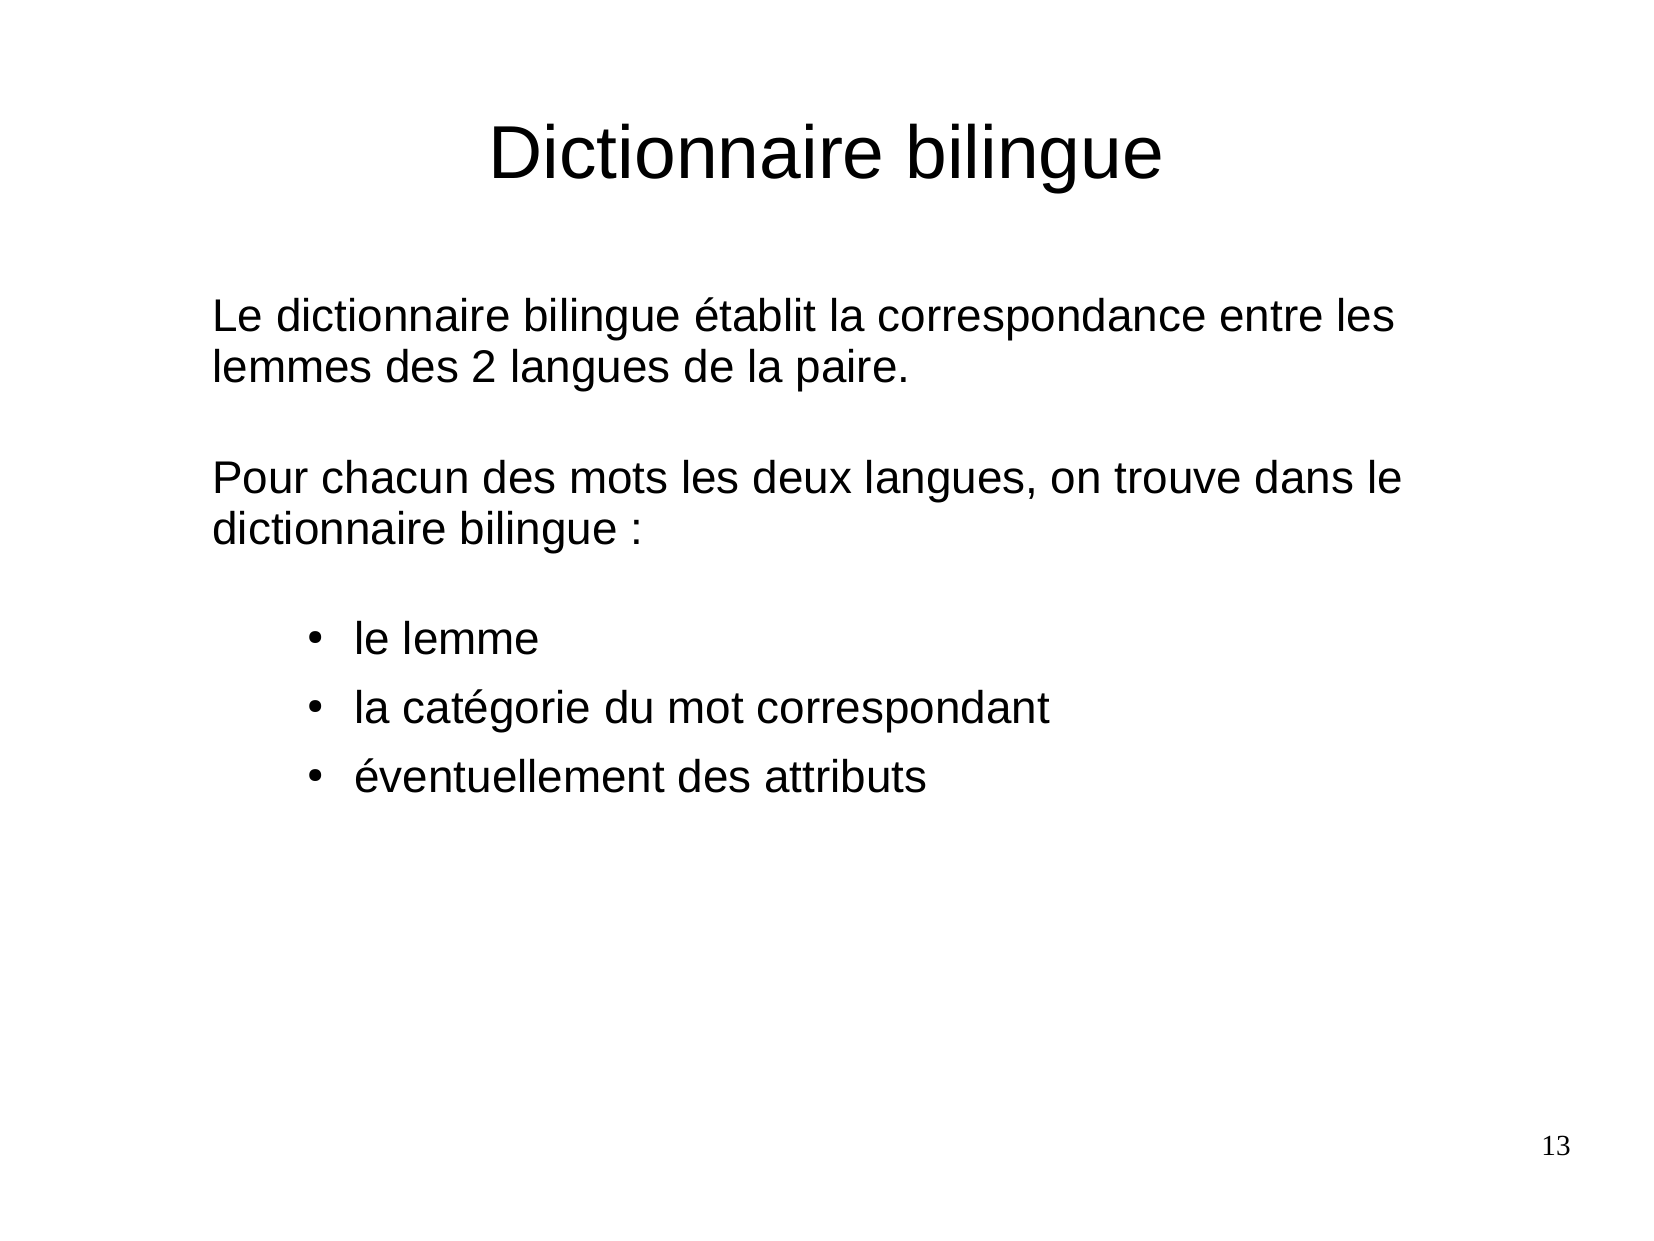

# Dictionnaire bilingue
Le dictionnaire bilingue établit la correspondance entre les lemmes des 2 langues de la paire.
Pour chacun des mots les deux langues, on trouve dans le dictionnaire bilingue :
le lemme
la catégorie du mot correspondant
éventuellement des attributs
13